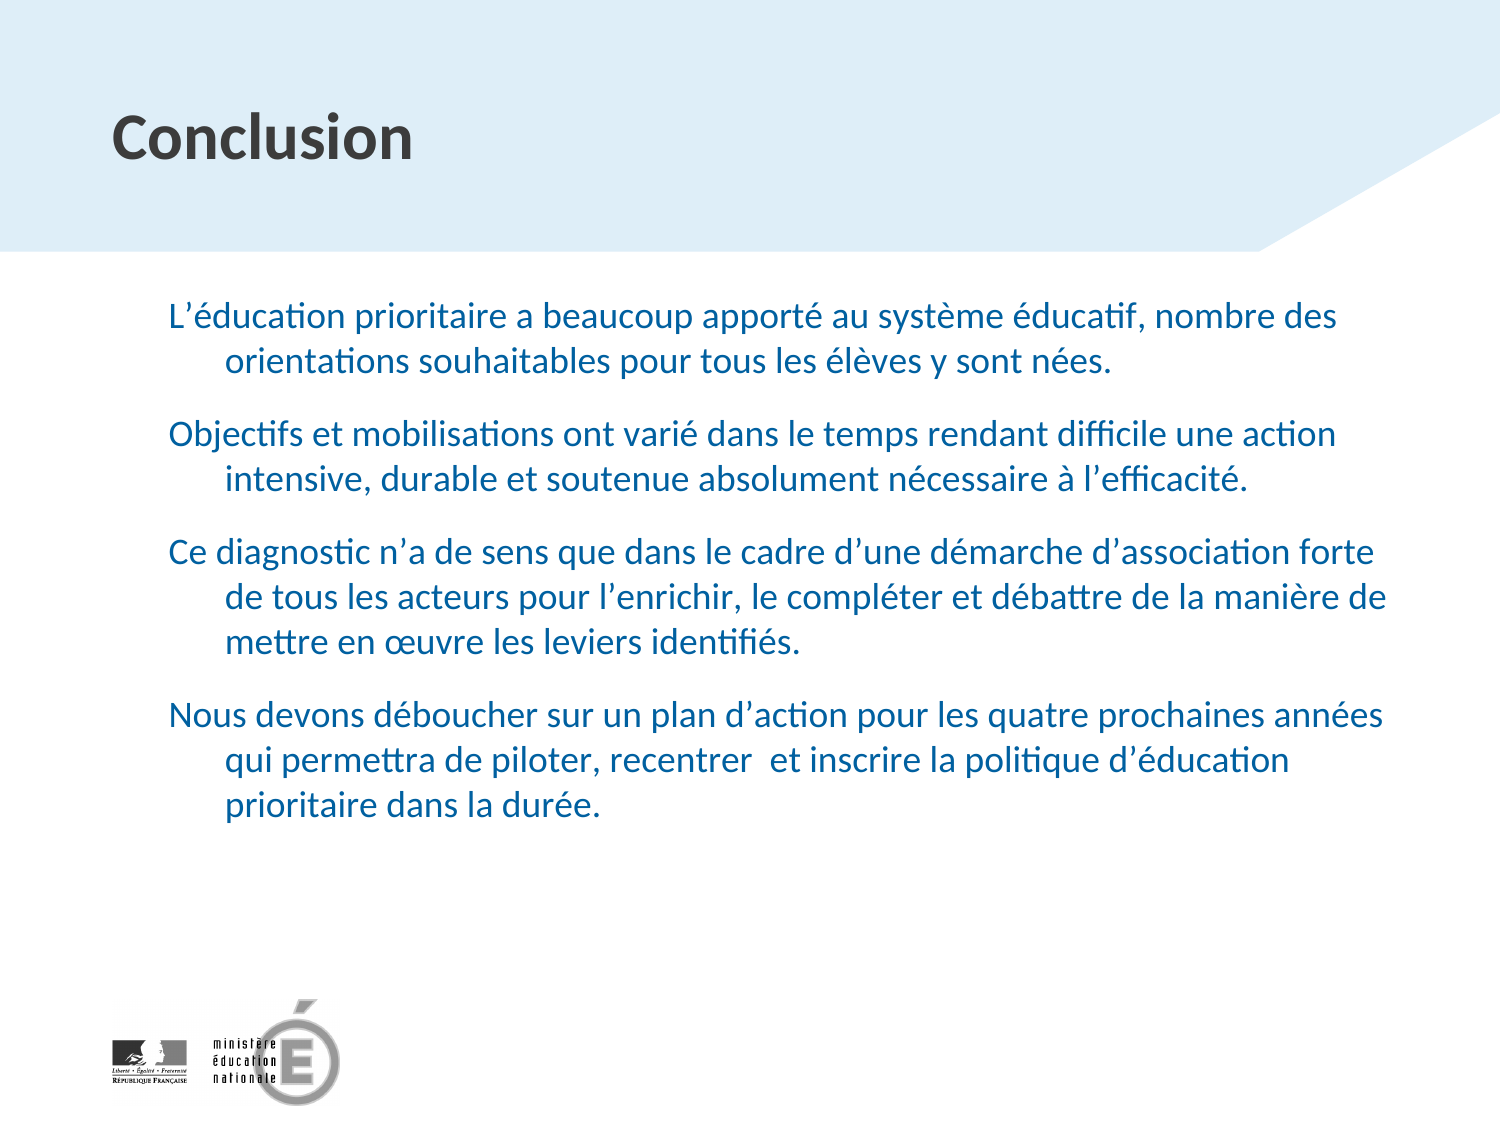

# Conclusion
L’éducation prioritaire a beaucoup apporté au système éducatif, nombre des orientations souhaitables pour tous les élèves y sont nées.
Objectifs et mobilisations ont varié dans le temps rendant difficile une action intensive, durable et soutenue absolument nécessaire à l’efficacité.
Ce diagnostic n’a de sens que dans le cadre d’une démarche d’association forte de tous les acteurs pour l’enrichir, le compléter et débattre de la manière de mettre en œuvre les leviers identifiés.
Nous devons déboucher sur un plan d’action pour les quatre prochaines années qui permettra de piloter, recentrer et inscrire la politique d’éducation prioritaire dans la durée.